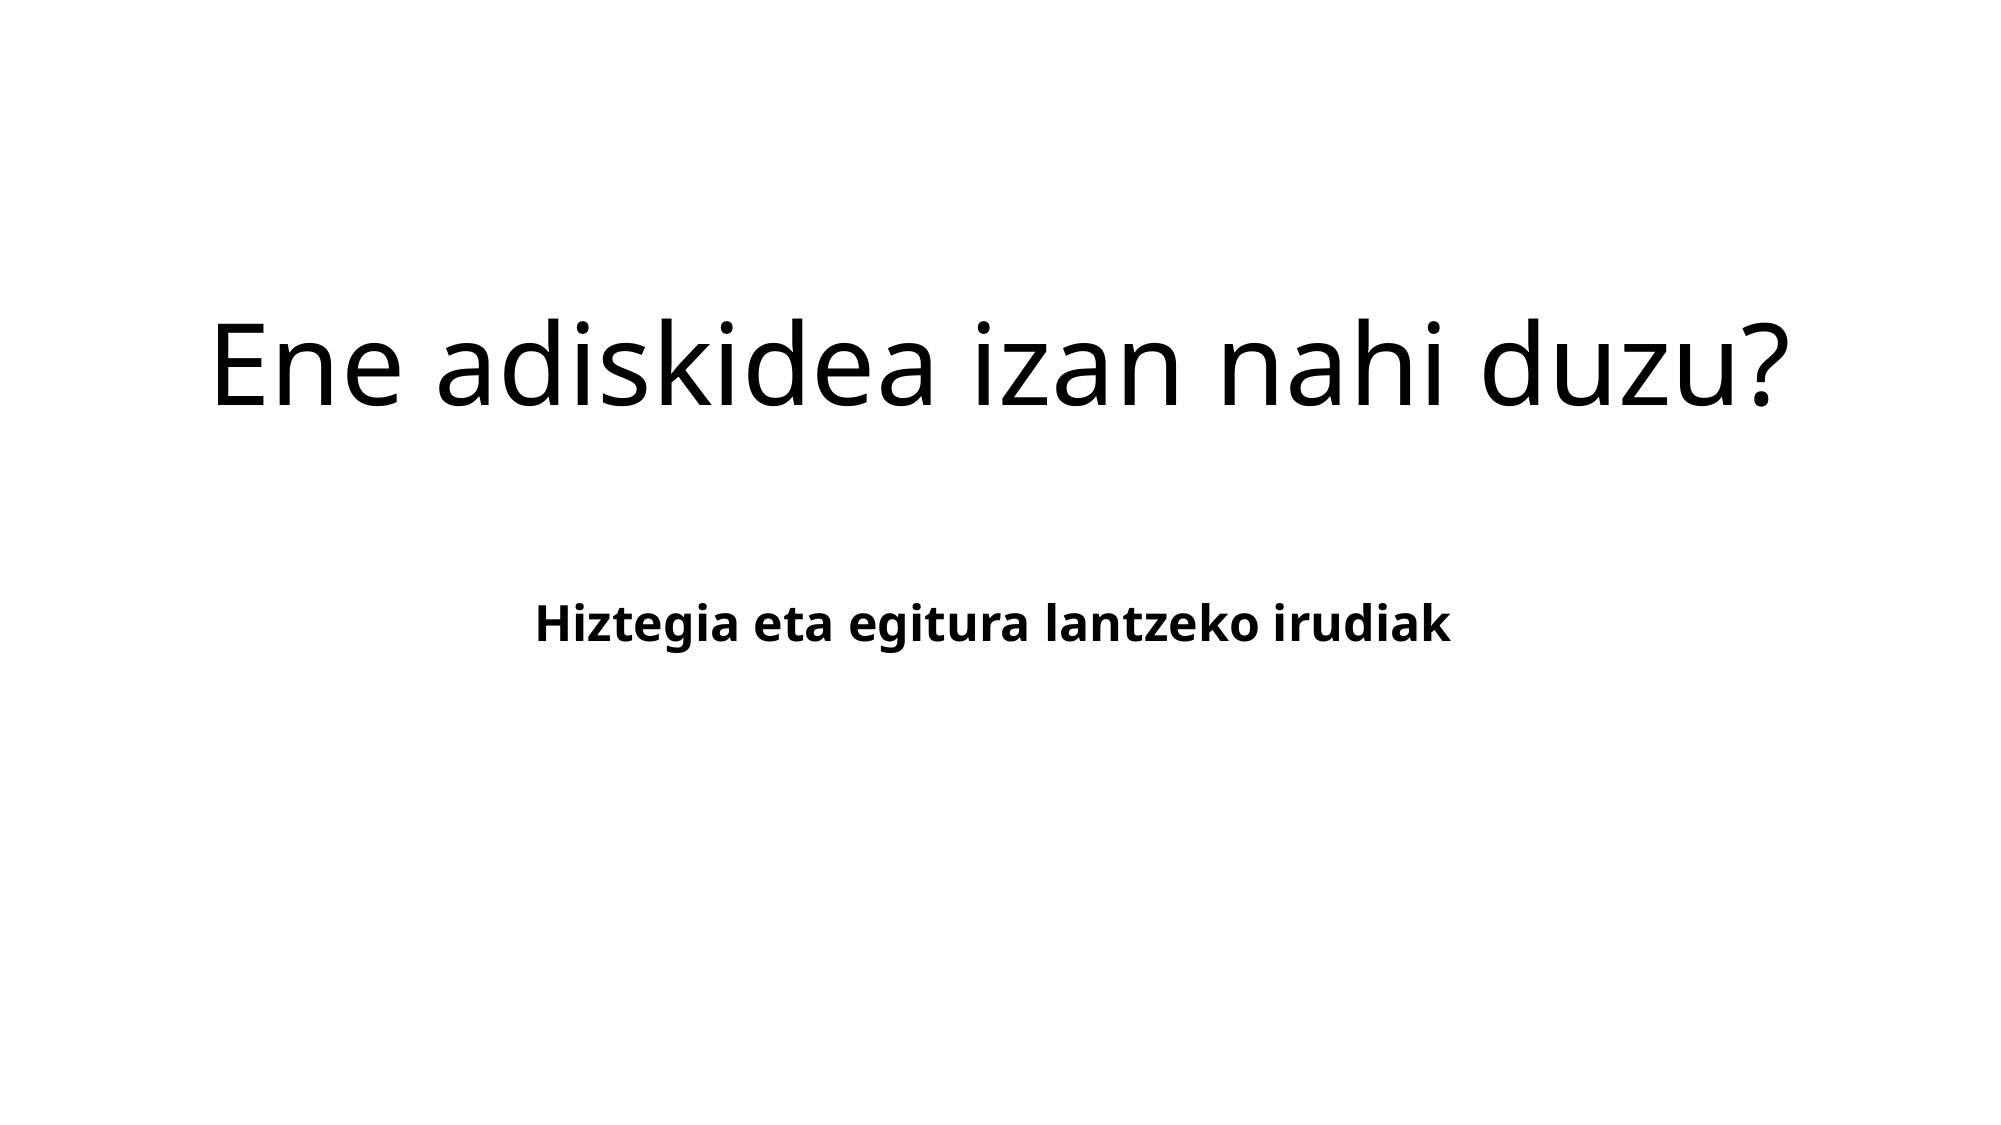

# Ene adiskidea izan nahi duzu?
Hiztegia eta egitura lantzeko irudiak